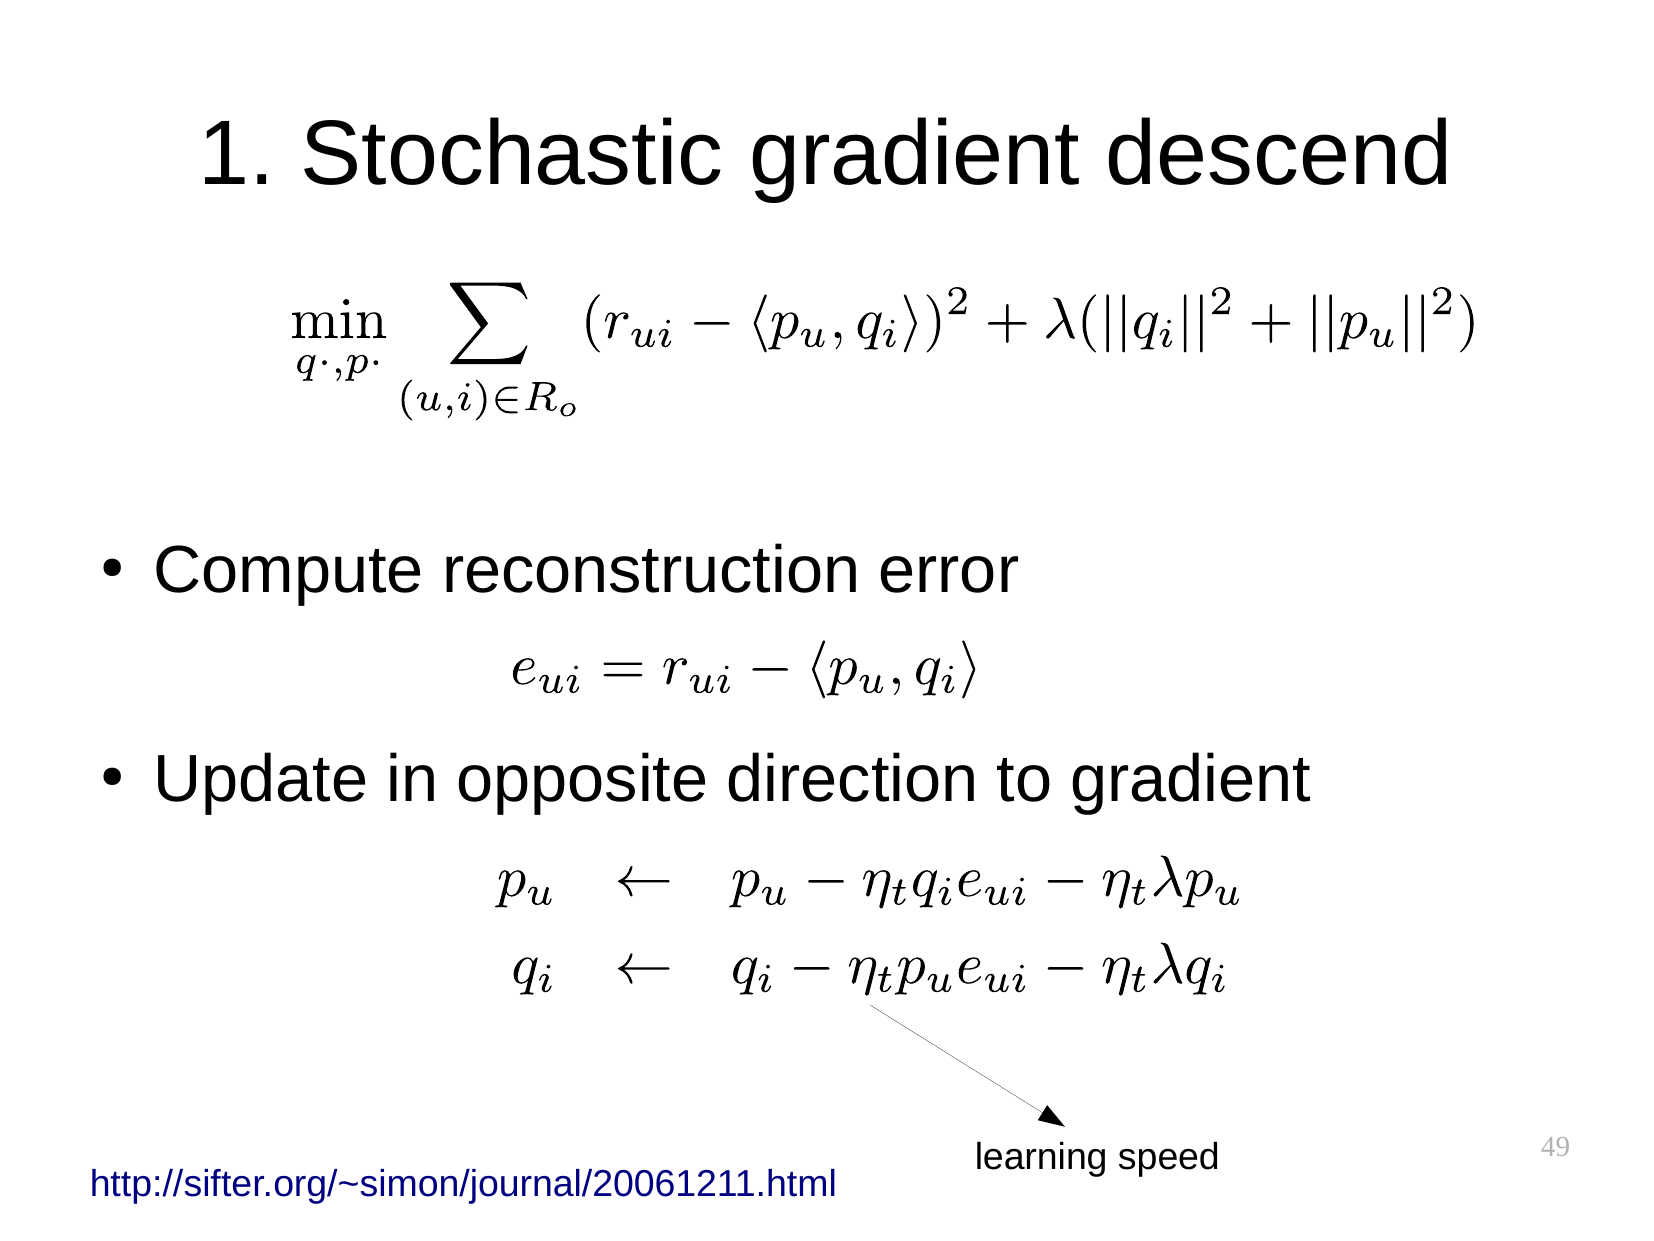

# 1. Stochastic gradient descend
Compute reconstruction error
Update in opposite direction to gradient
learning speed
49
http://sifter.org/~simon/journal/20061211.html